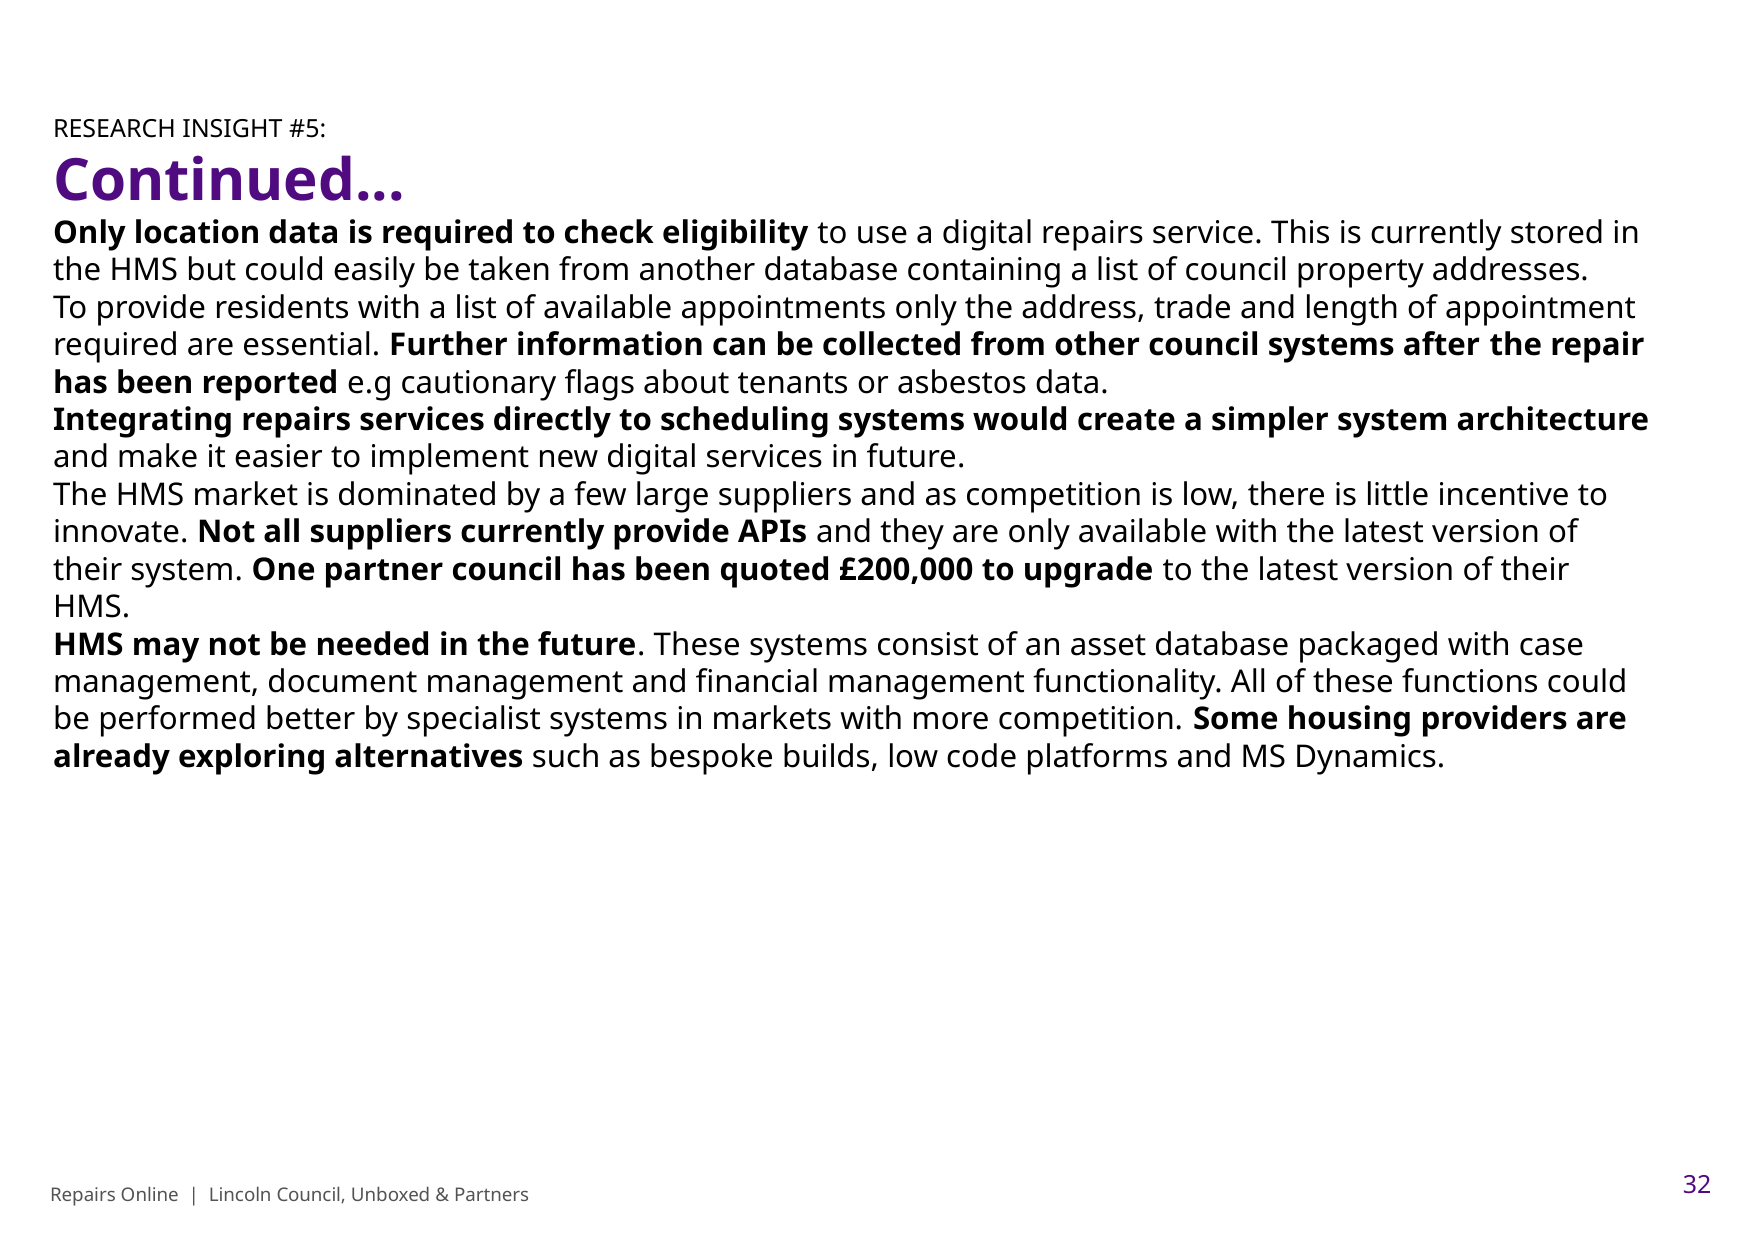

# RESEARCH INSIGHT #5: Continued... Only location data is required to check eligibility to use a digital repairs service. This is currently stored in the HMS but could easily be taken from another database containing a list of council property addresses. To provide residents with a list of available appointments only the address, trade and length of appointment required are essential. Further information can be collected from other council systems after the repair has been reported e.g cautionary flags about tenants or asbestos data. Integrating repairs services directly to scheduling systems would create a simpler system architecture and make it easier to implement new digital services in future. The HMS market is dominated by a few large suppliers and as competition is low, there is little incentive to innovate. Not all suppliers currently provide APIs and they are only available with the latest version of their system. One partner council has been quoted £200,000 to upgrade to the latest version of their HMS. HMS may not be needed in the future. These systems consist of an asset database packaged with case management, document management and financial management functionality. All of these functions could be performed better by specialist systems in markets with more competition. Some housing providers are already exploring alternatives such as bespoke builds, low code platforms and MS Dynamics.